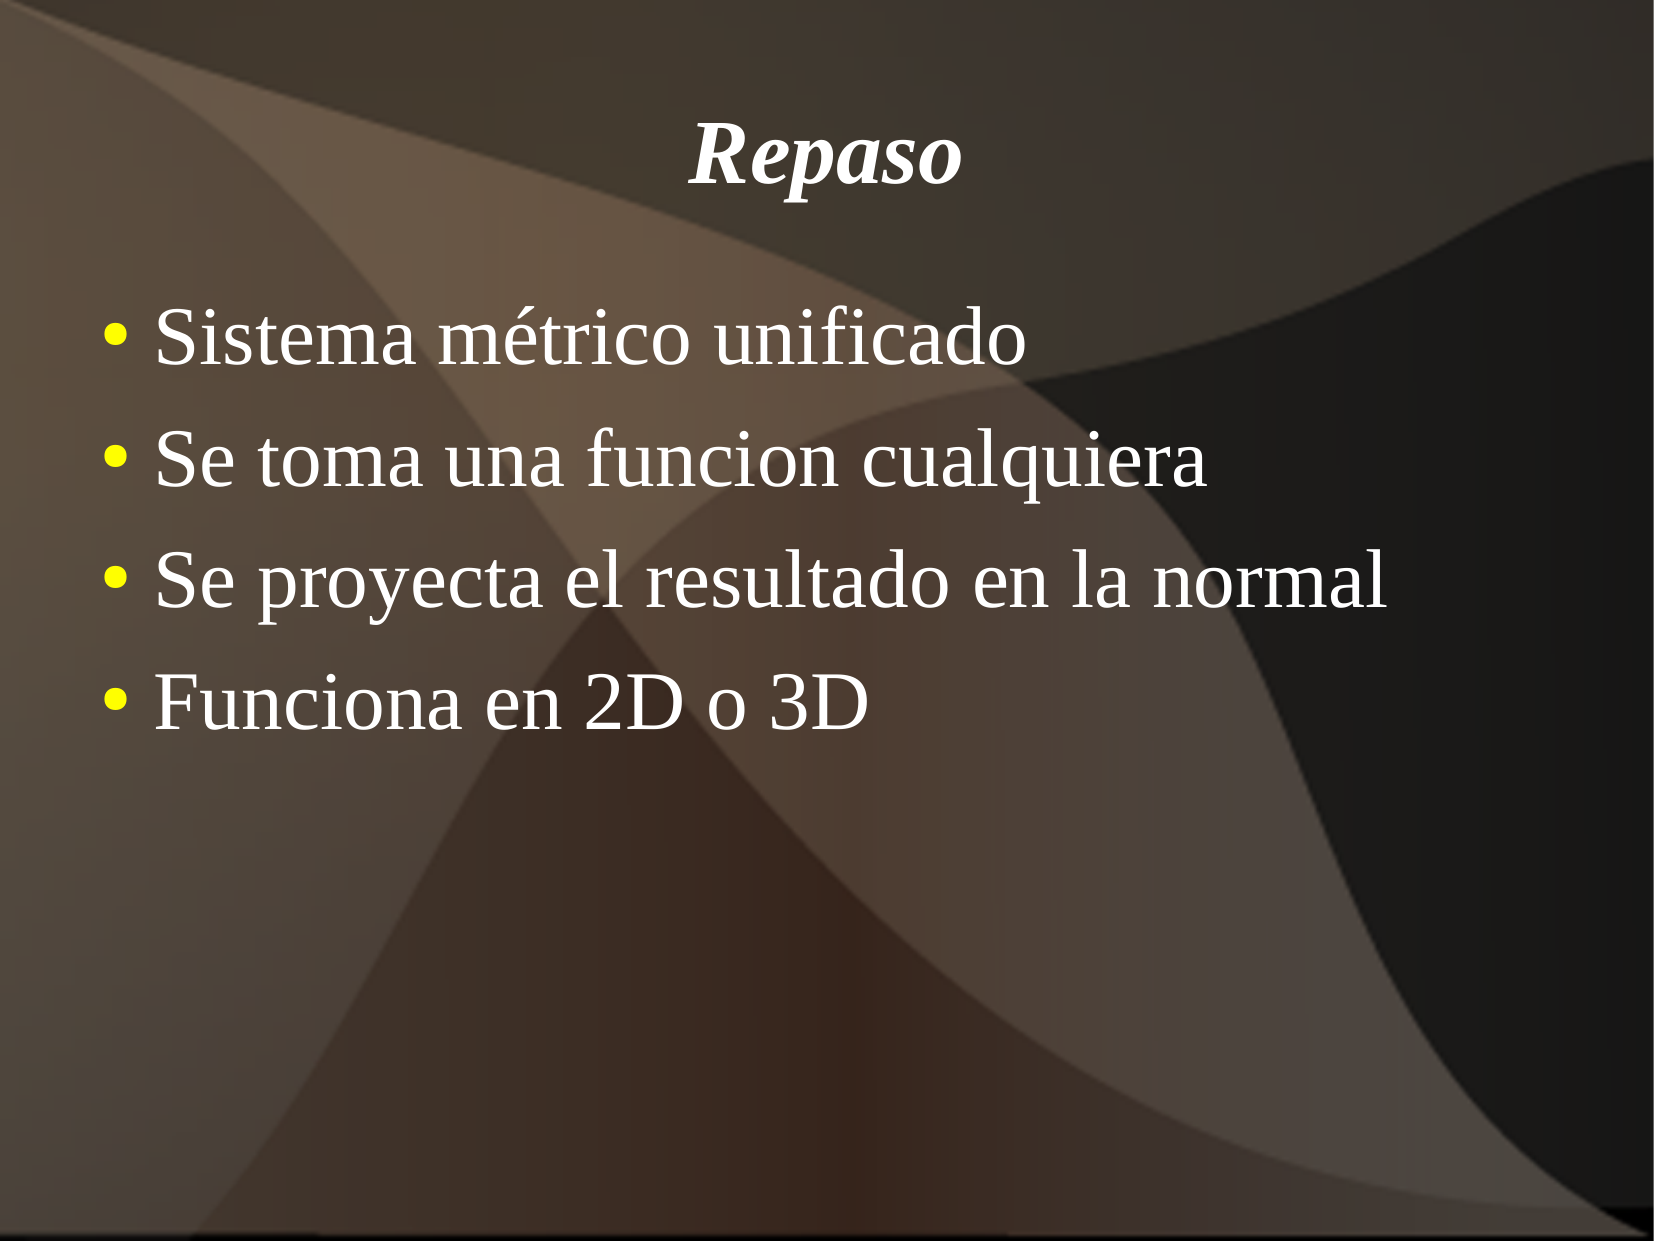

# Repaso
Sistema métrico unificado
Se toma una funcion cualquiera
Se proyecta el resultado en la normal
Funciona en 2D o 3D